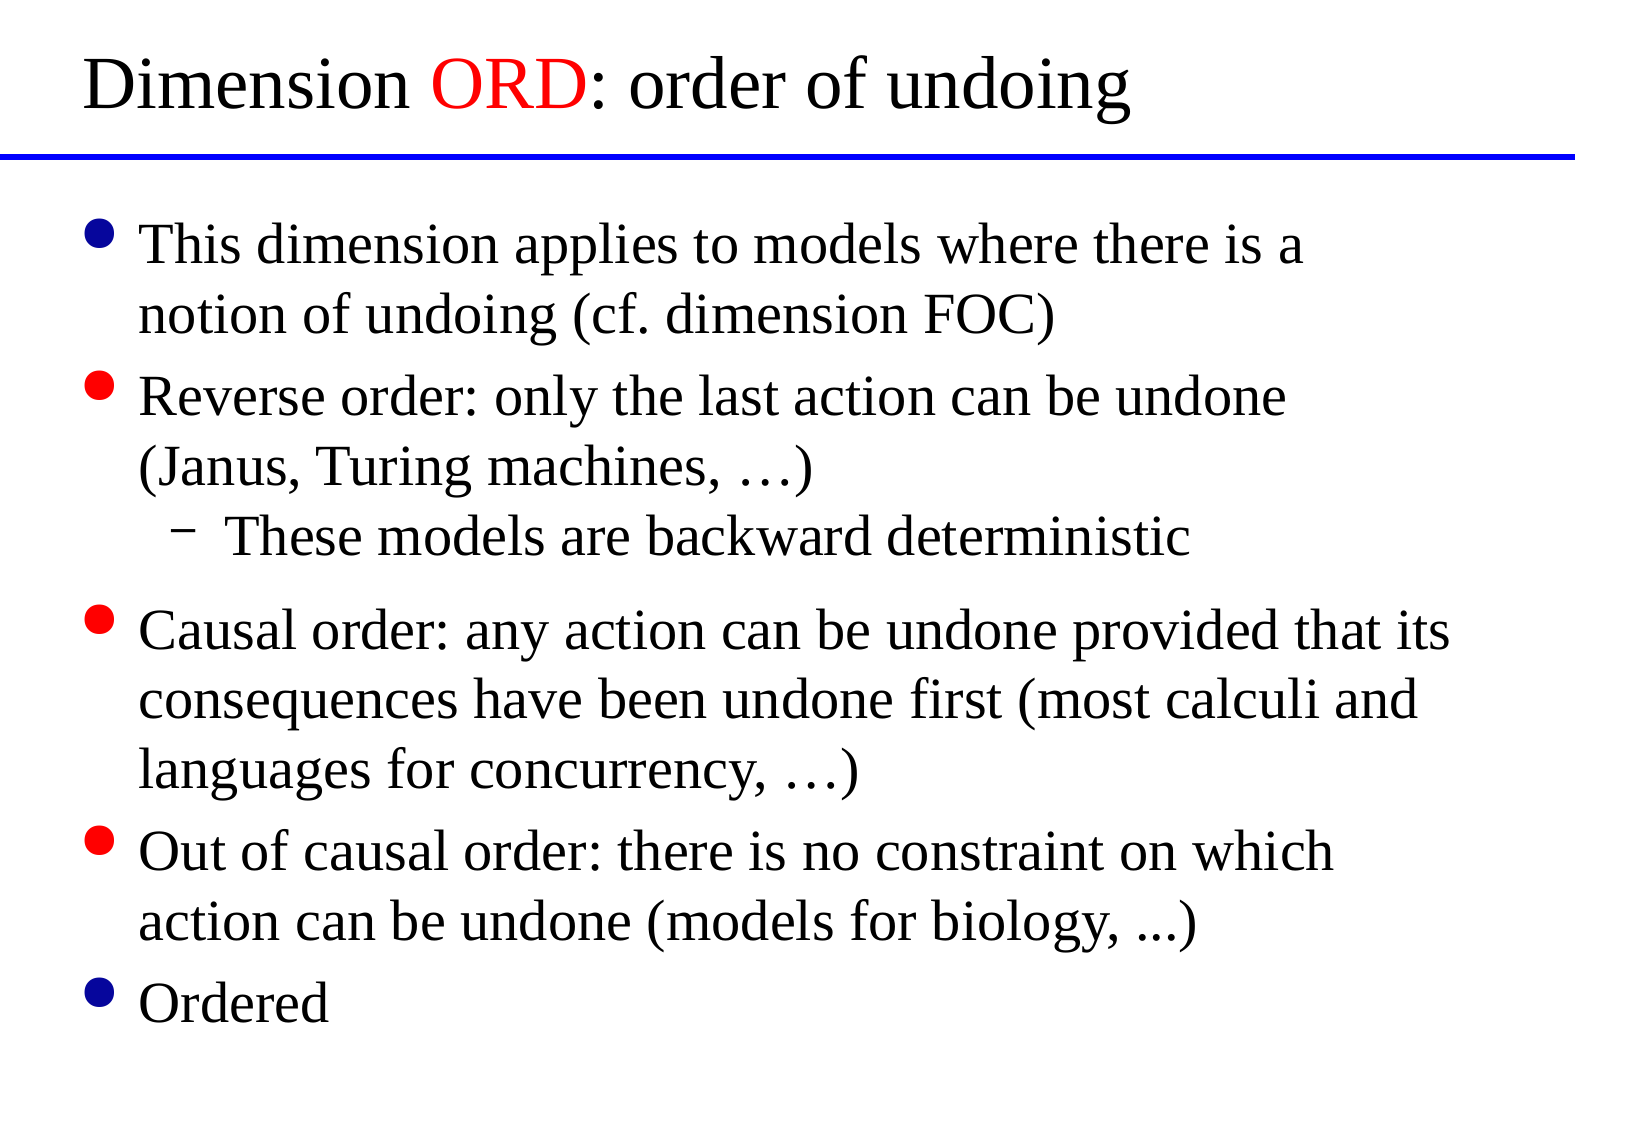

# Dimension ORD: order of undoing
This dimension applies to models where there is a notion of undoing (cf. dimension FOC)
Reverse order: only the last action can be undone (Janus, Turing machines, …)
These models are backward deterministic
Causal order: any action can be undone provided that its consequences have been undone first (most calculi and languages for concurrency, …)
Out of causal order: there is no constraint on which action can be undone (models for biology, ...)
Ordered